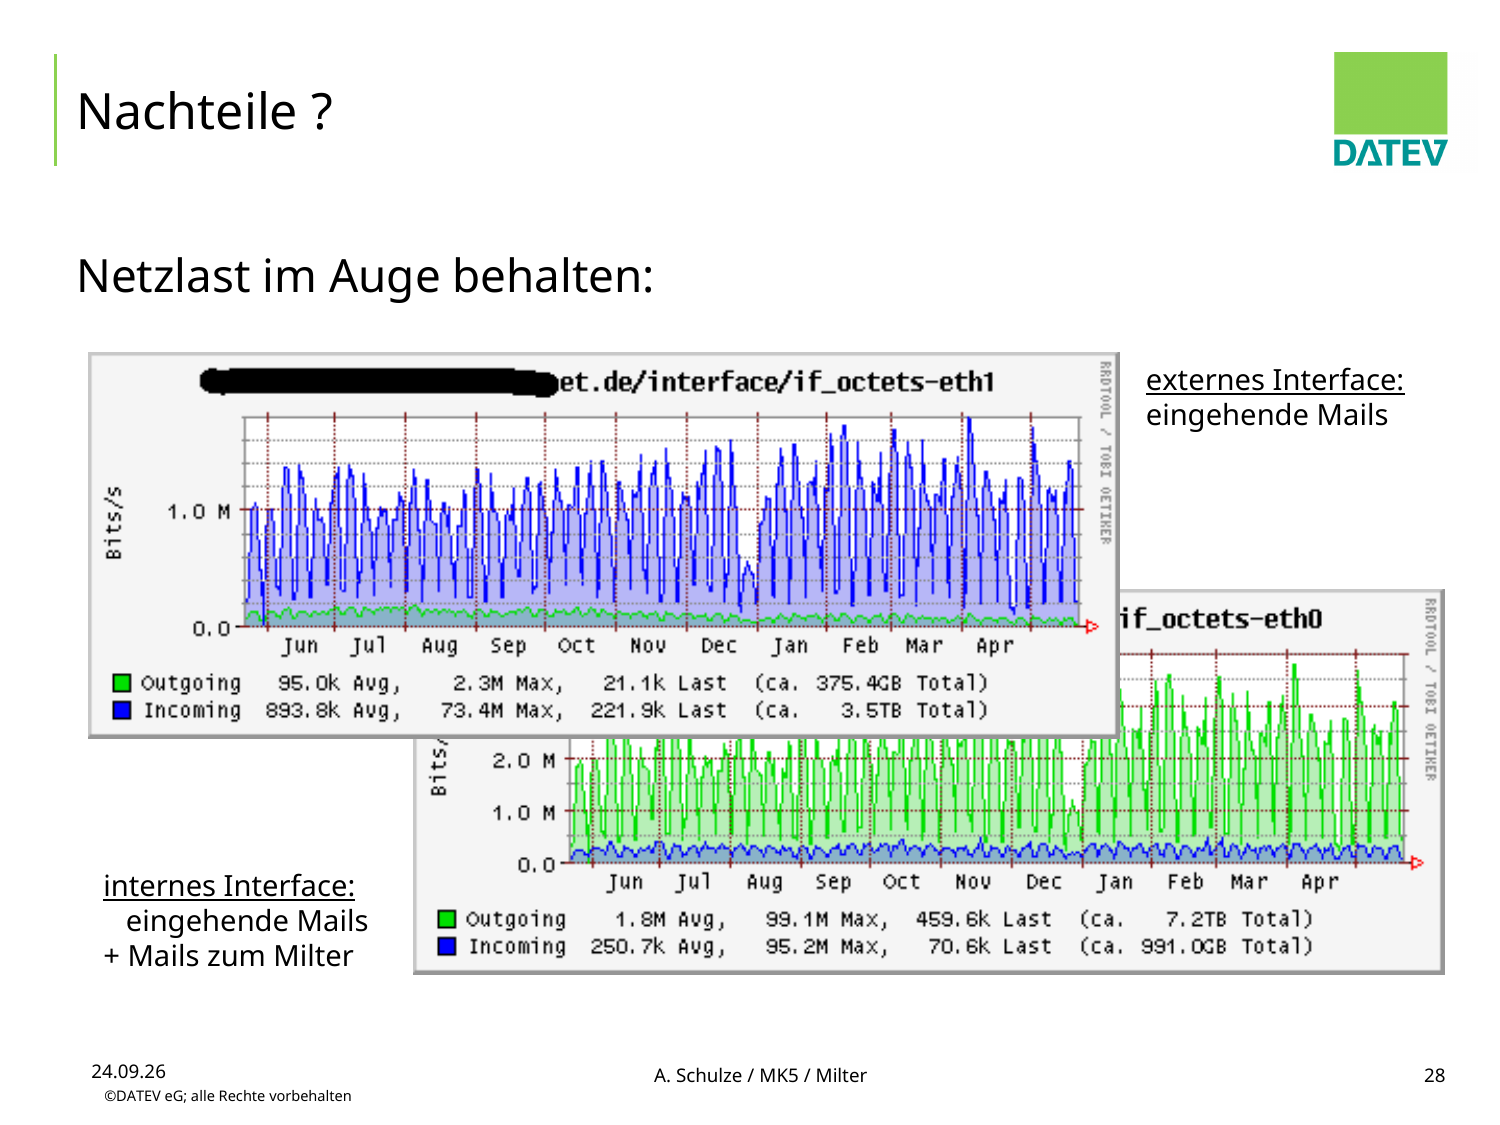

# Nachteile ?
Netzlast im Auge behalten:
externes Interface:
eingehende Mails
internes Interface:
 eingehende Mails
+ Mails zum Milter
A. Schulze / MK5 / Milter
28